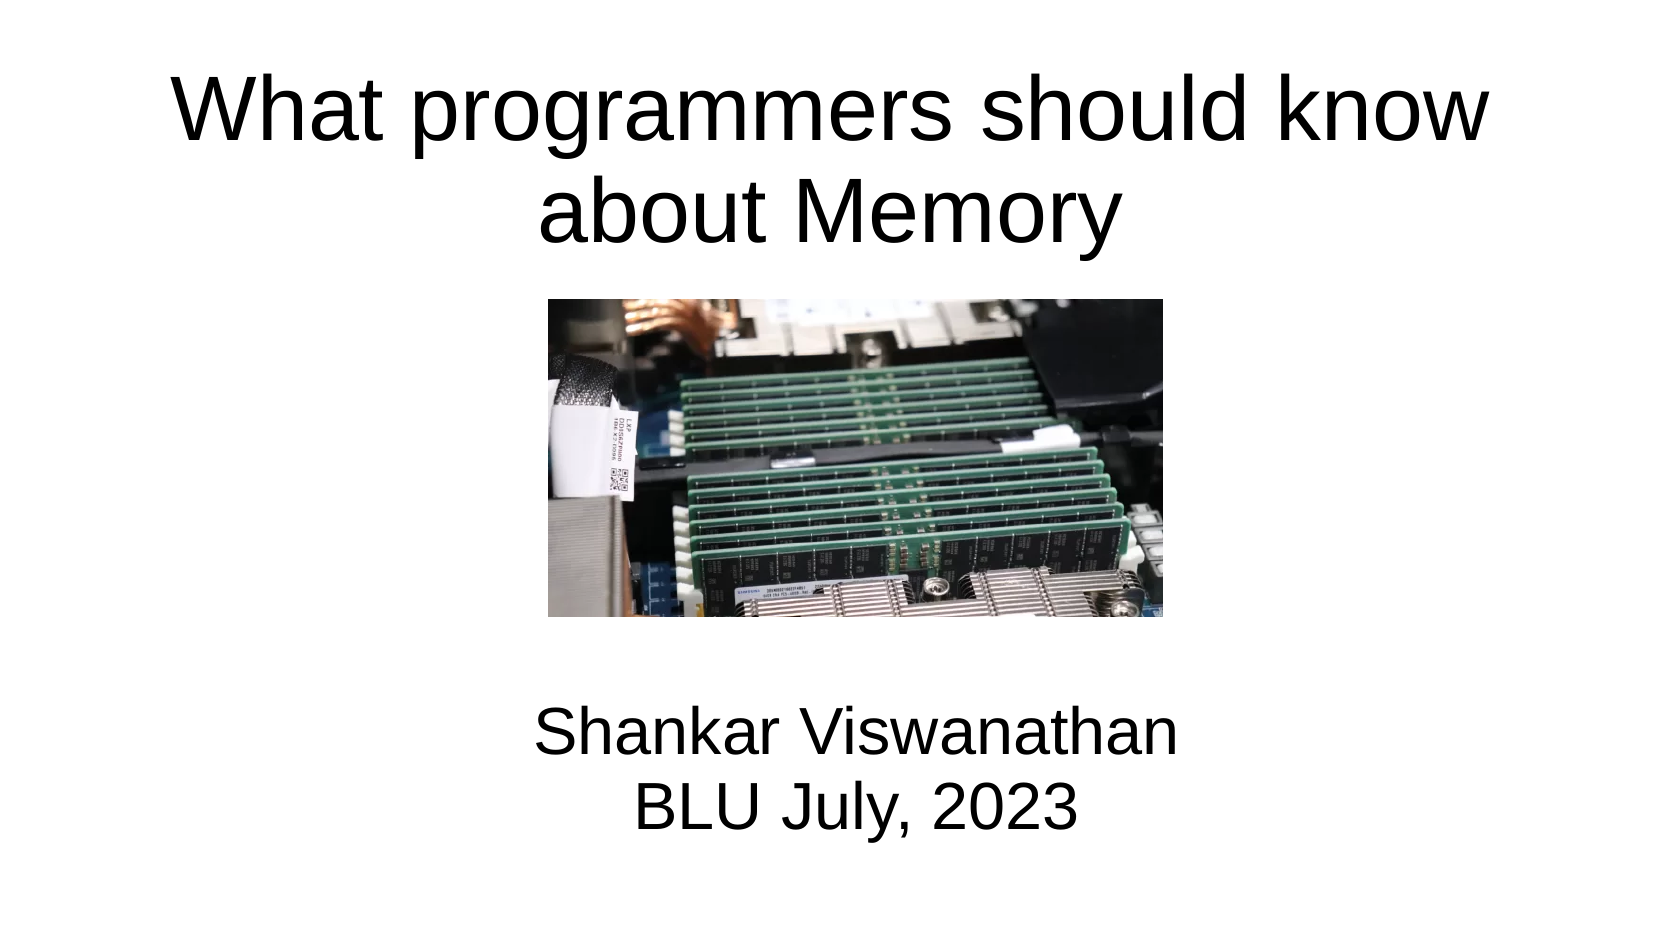

# What programmers should know about Memory
Shankar Viswanathan
BLU July, 2023